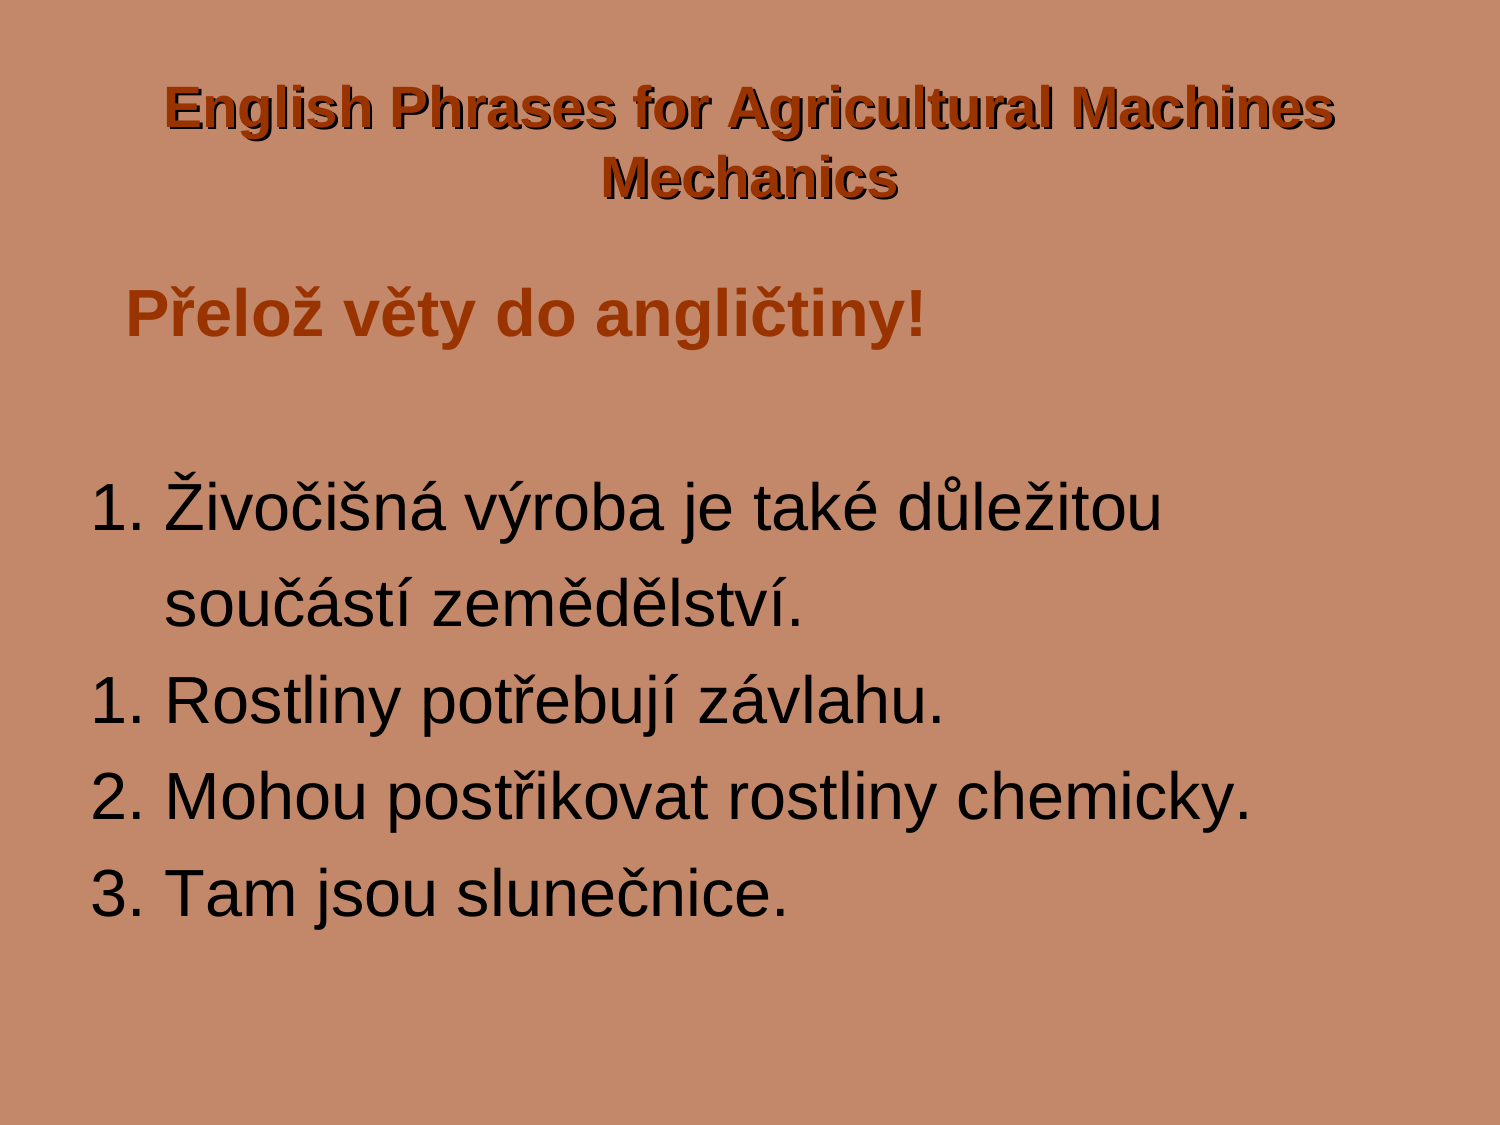

# English Phrases for Agricultural Machines Mechanics
Přelož věty do angličtiny!
 Živočišná výroba je také důležitou
	 součástí zemědělství.
 Rostliny potřebují závlahu.
 Mohou postřikovat rostliny chemicky.
 Tam jsou slunečnice.